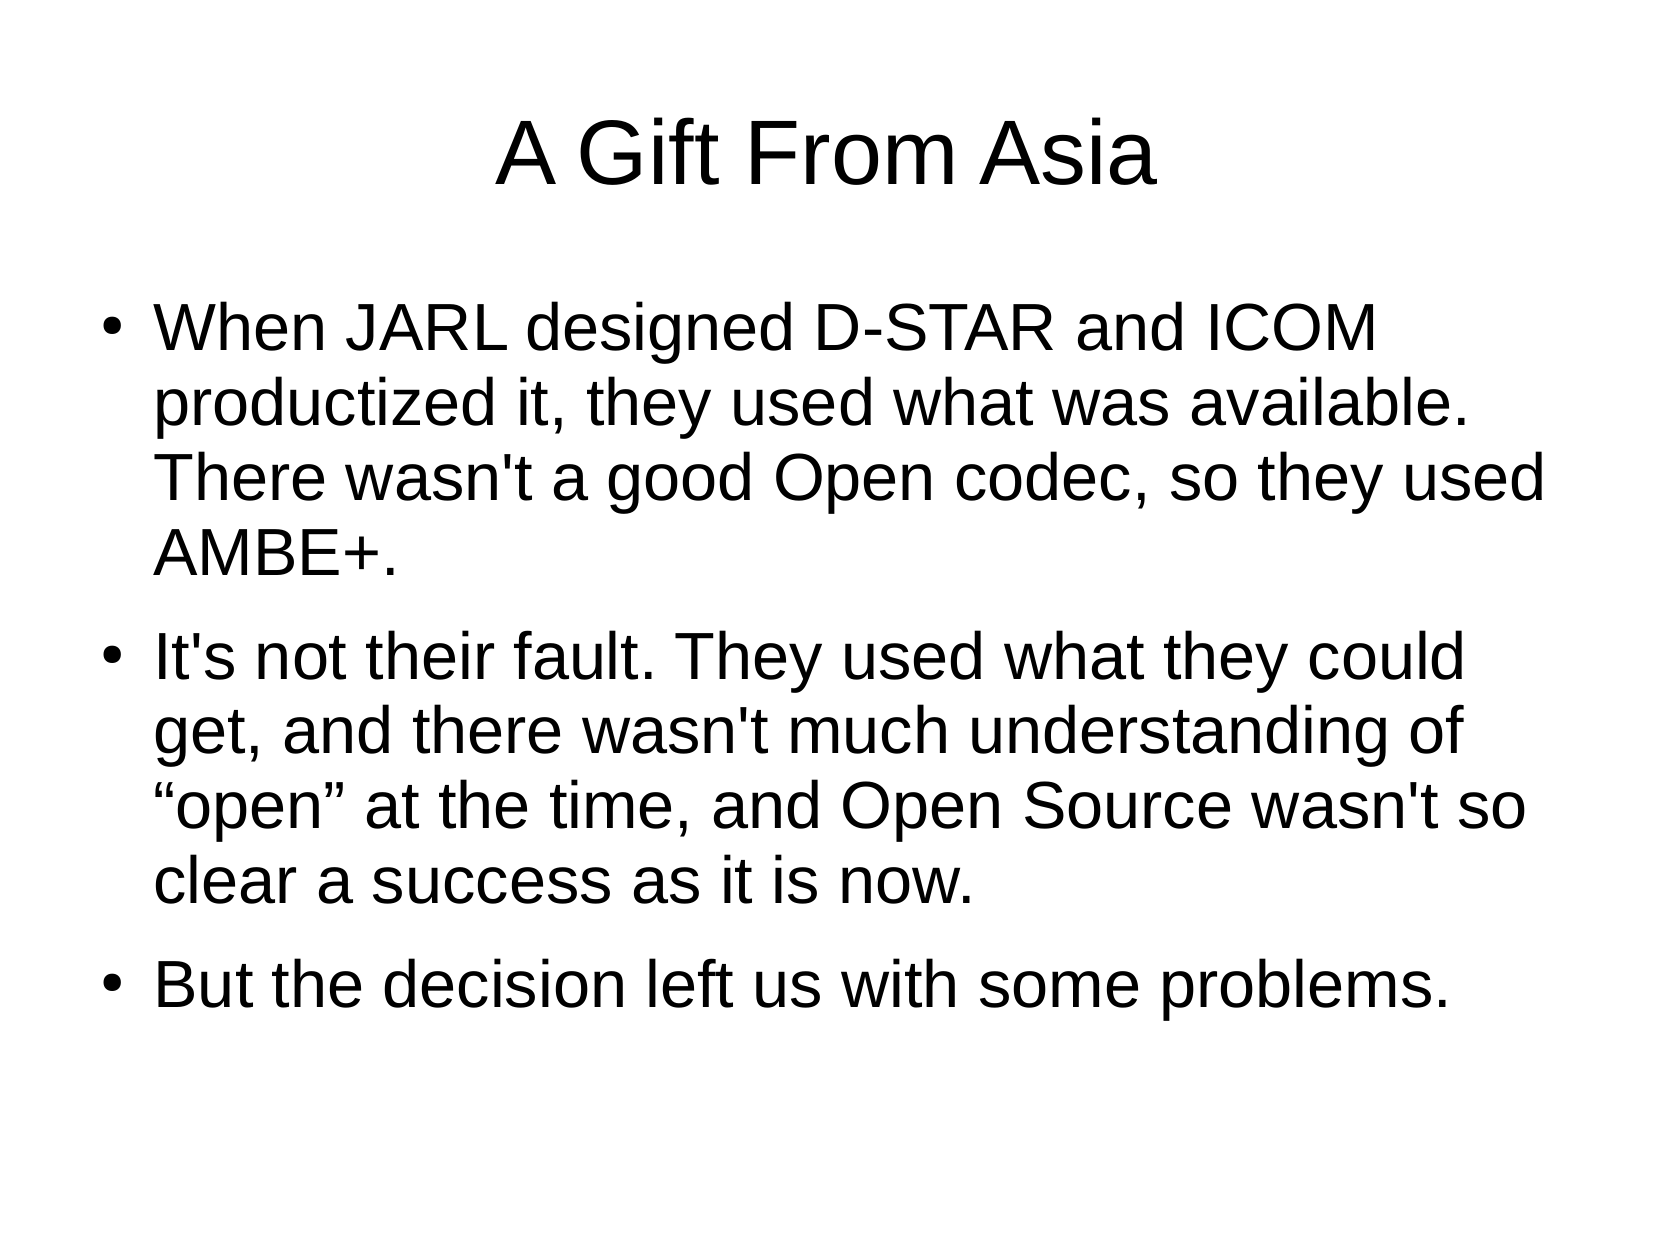

# A Gift From Asia
When JARL designed D-STAR and ICOM productized it, they used what was available. There wasn't a good Open codec, so they used AMBE+.
It's not their fault. They used what they could get, and there wasn't much understanding of “open” at the time, and Open Source wasn't so clear a success as it is now.
But the decision left us with some problems.